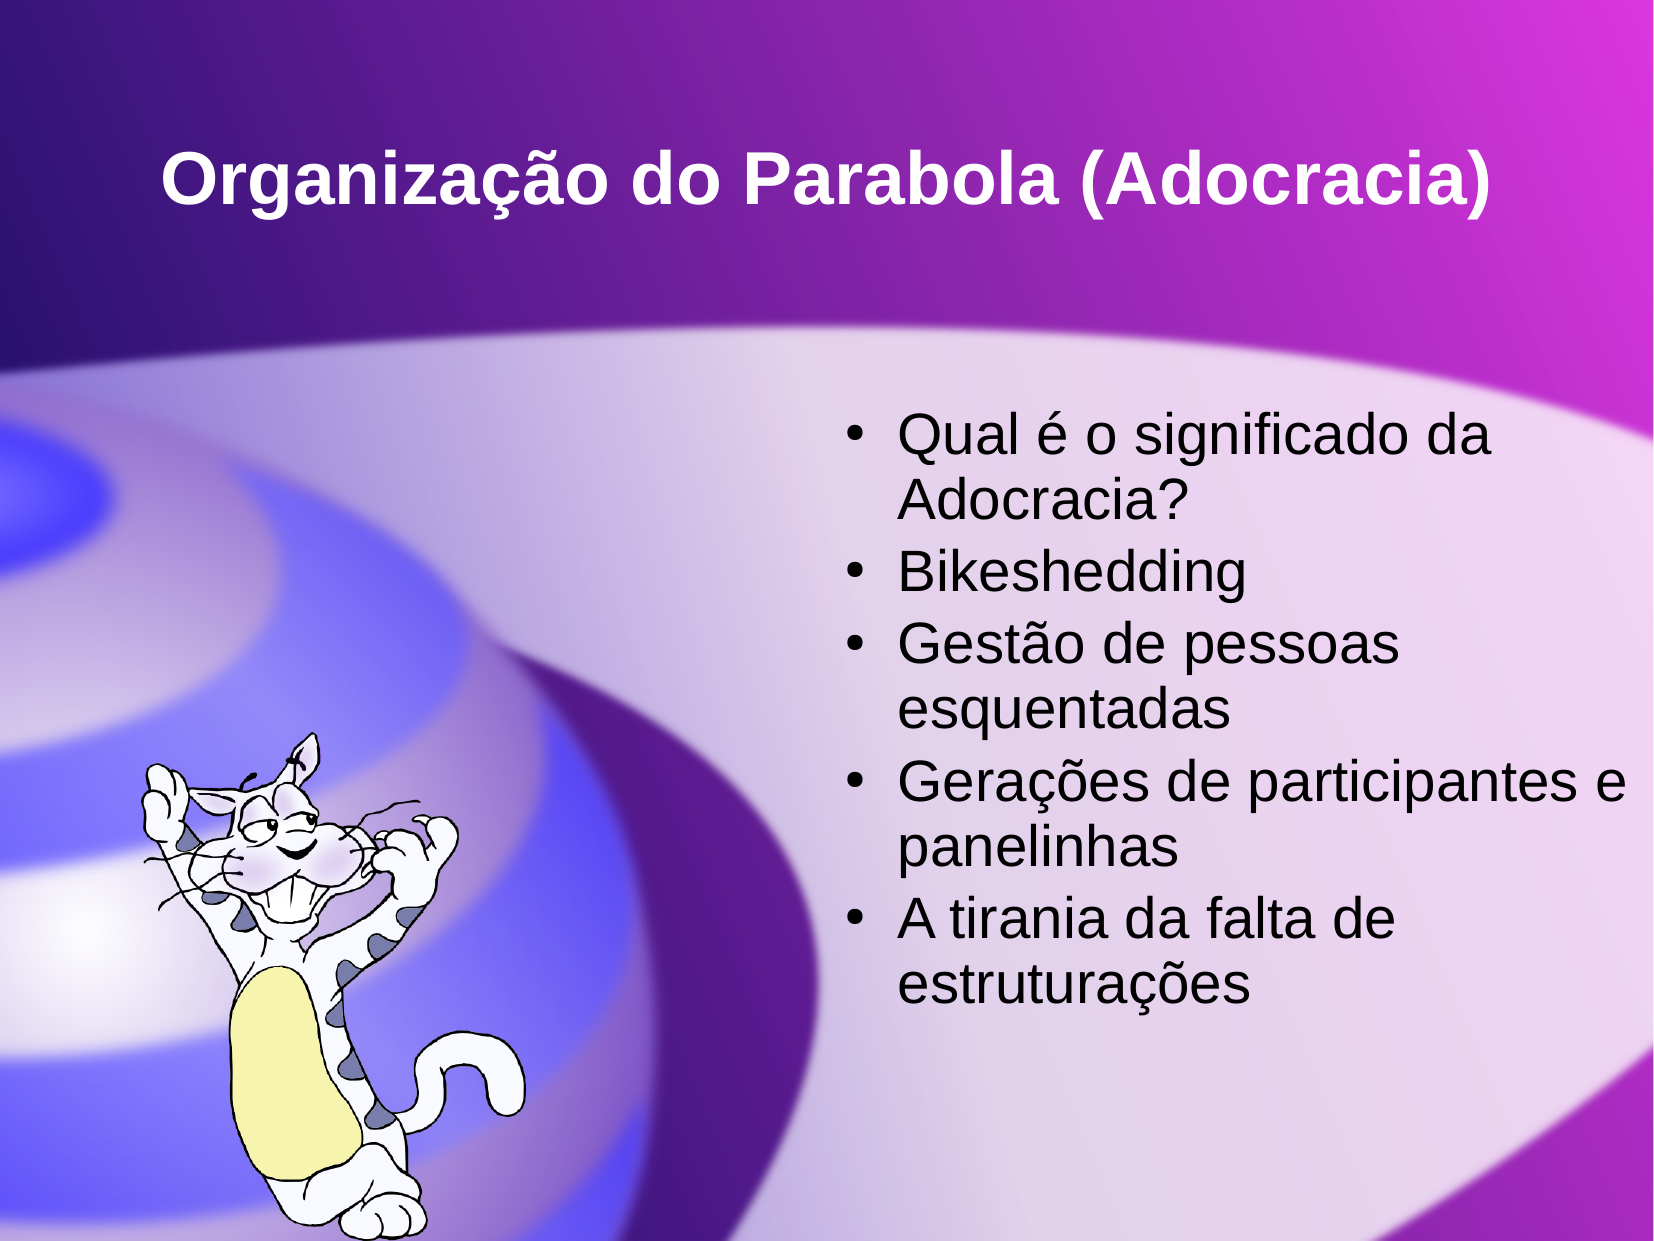

# Organização do Parabola (Adocracia)
Qual é o significado da Adocracia?
Bikeshedding
Gestão de pessoas esquentadas
Gerações de participantes e panelinhas
A tirania da falta de estruturações